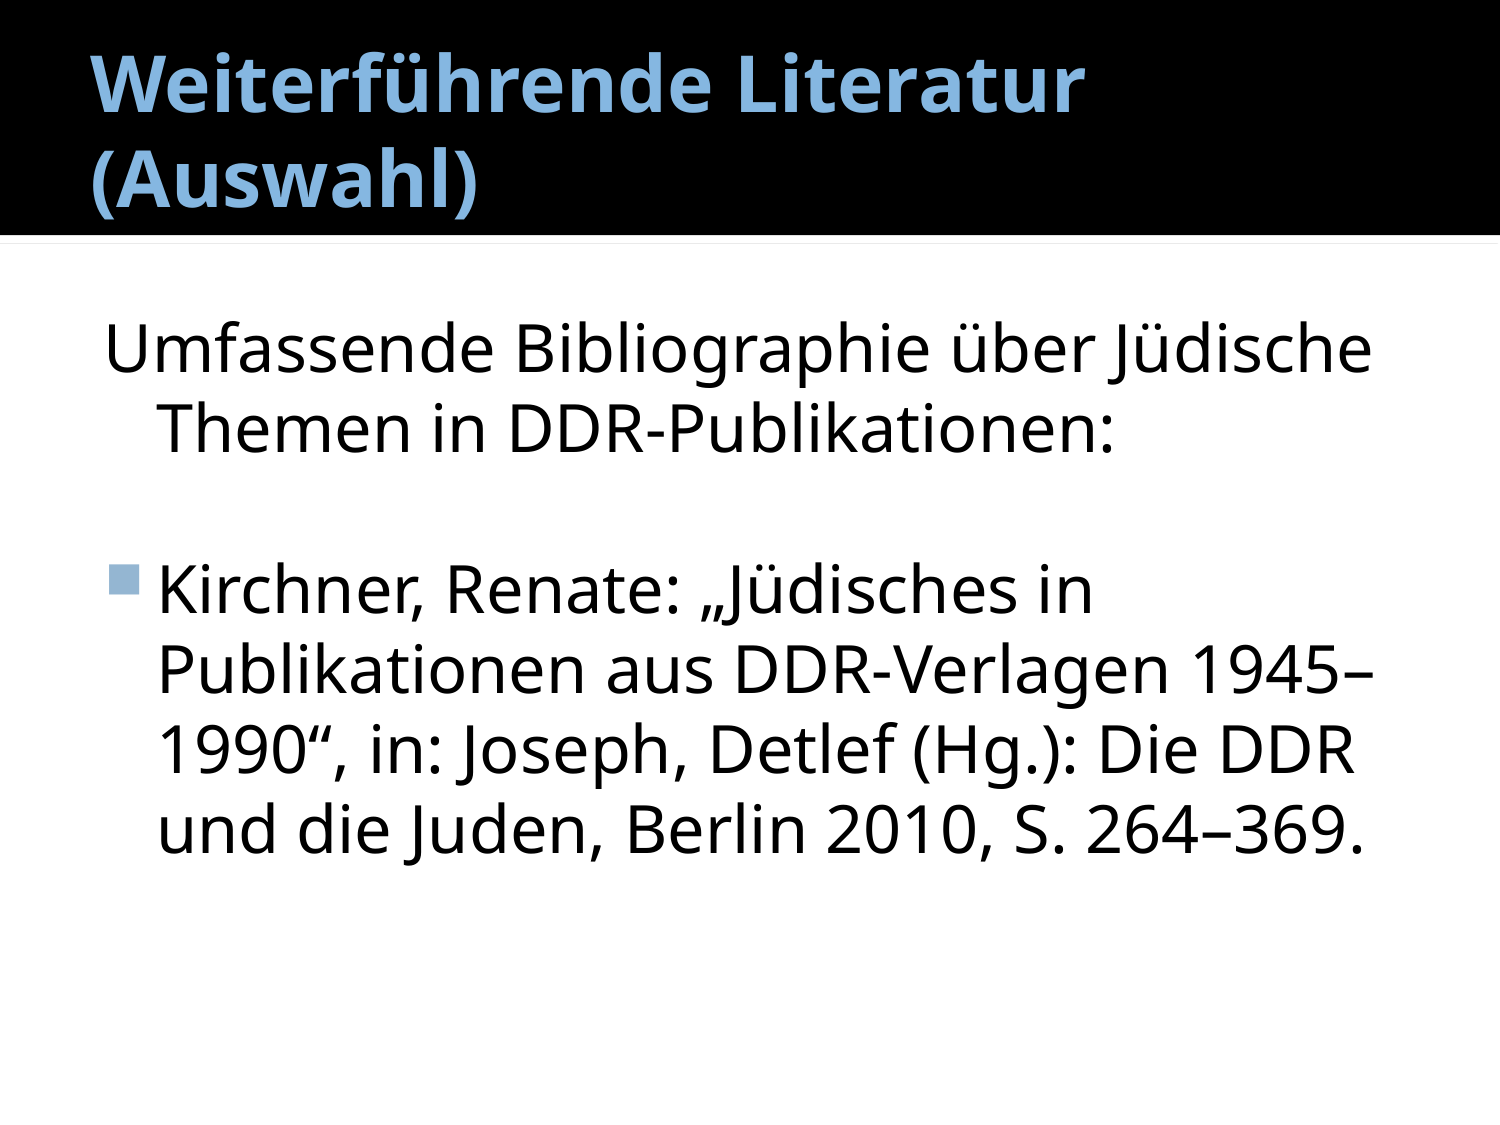

# Weiterführende Literatur (Auswahl)
Umfassende Bibliographie über Jüdische Themen in DDR-Publikationen:
Kirchner, Renate: „Jüdisches in Publikationen aus DDR-Verlagen 1945–1990“, in: Joseph, Detlef (Hg.): Die DDR und die Juden, Berlin 2010, S. 264–369.